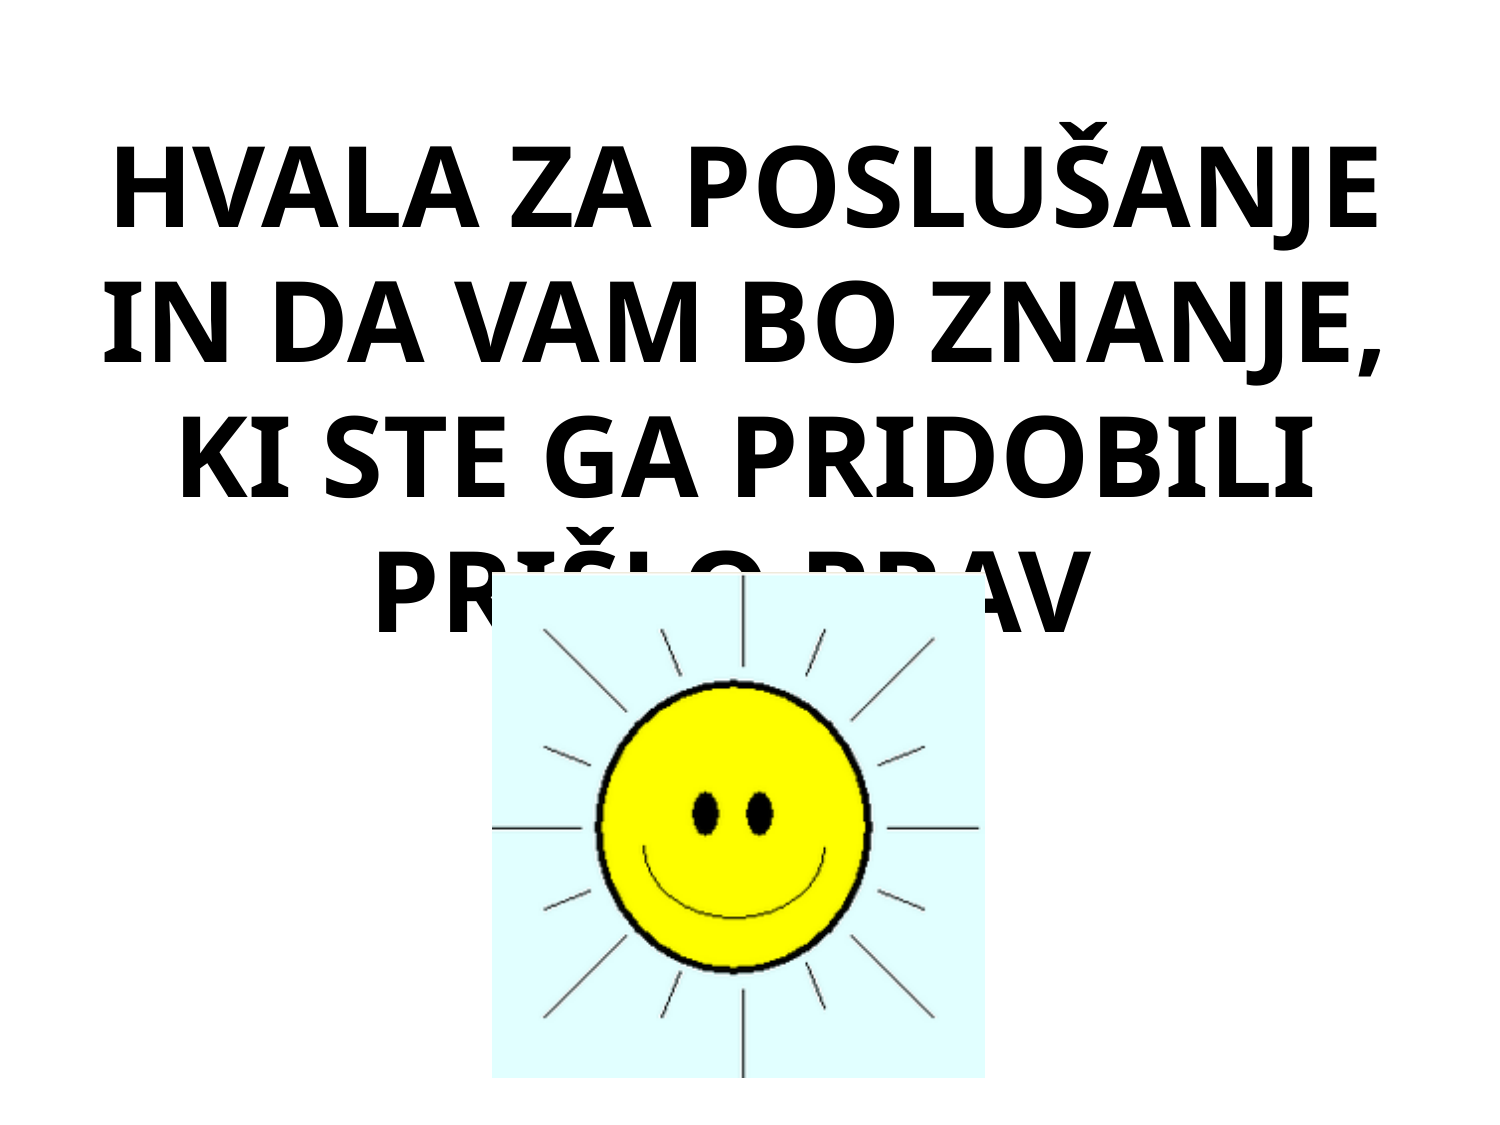

# HVALA ZA POSLUŠANJE IN DA VAM BO ZNANJE, KI STE GA PRIDOBILI PRIŠLO PRAV